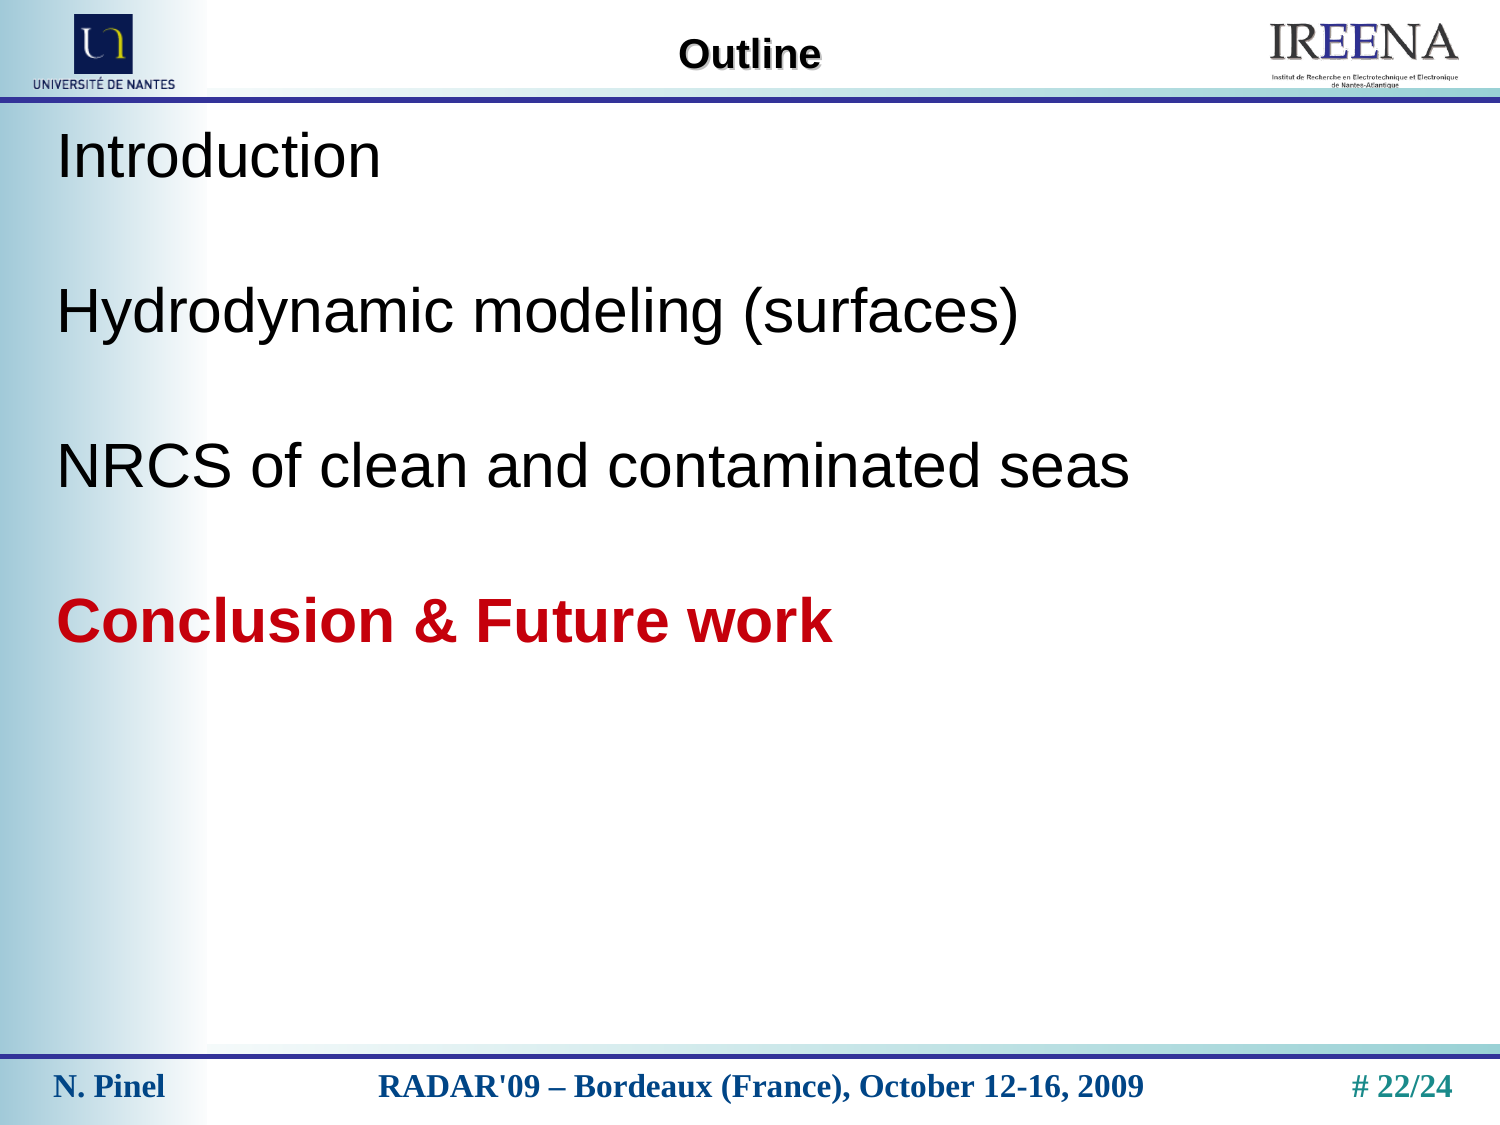

# Outline
Introduction
Hydrodynamic modeling (surfaces)
NRCS of clean and contaminated seas
Conclusion & Future work